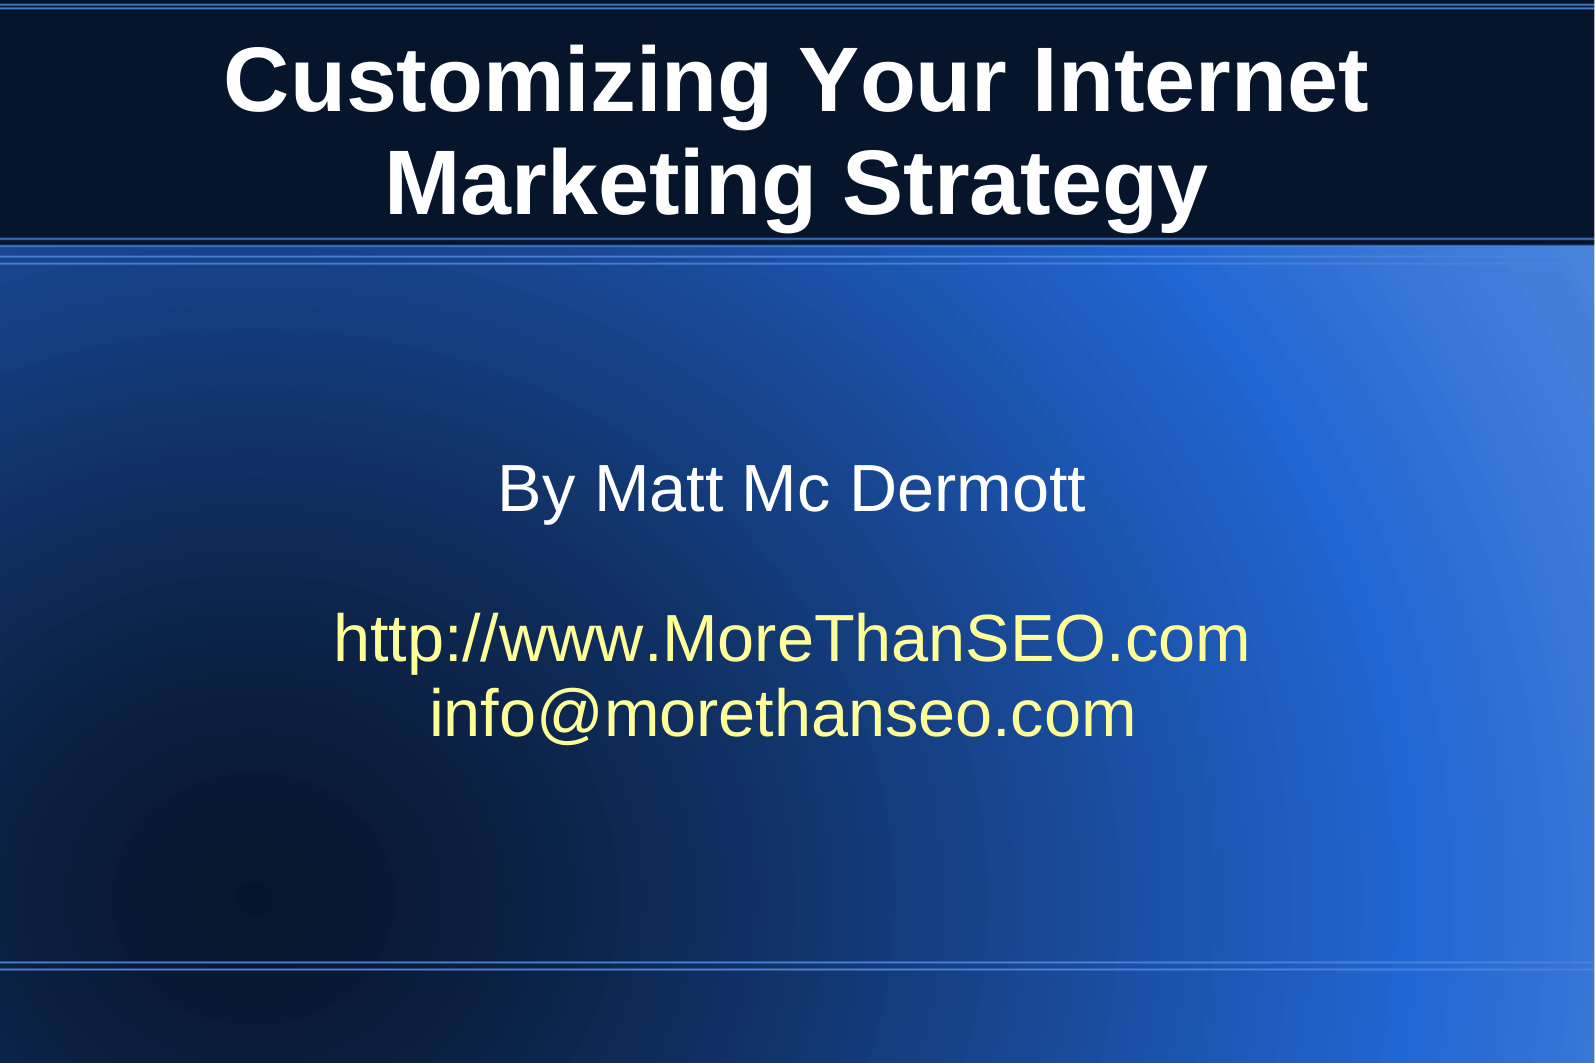

# Customizing Your Internet Marketing Strategy
By Matt Mc Dermott
http://www.MoreThanSEO.cominfo@morethanseo.com